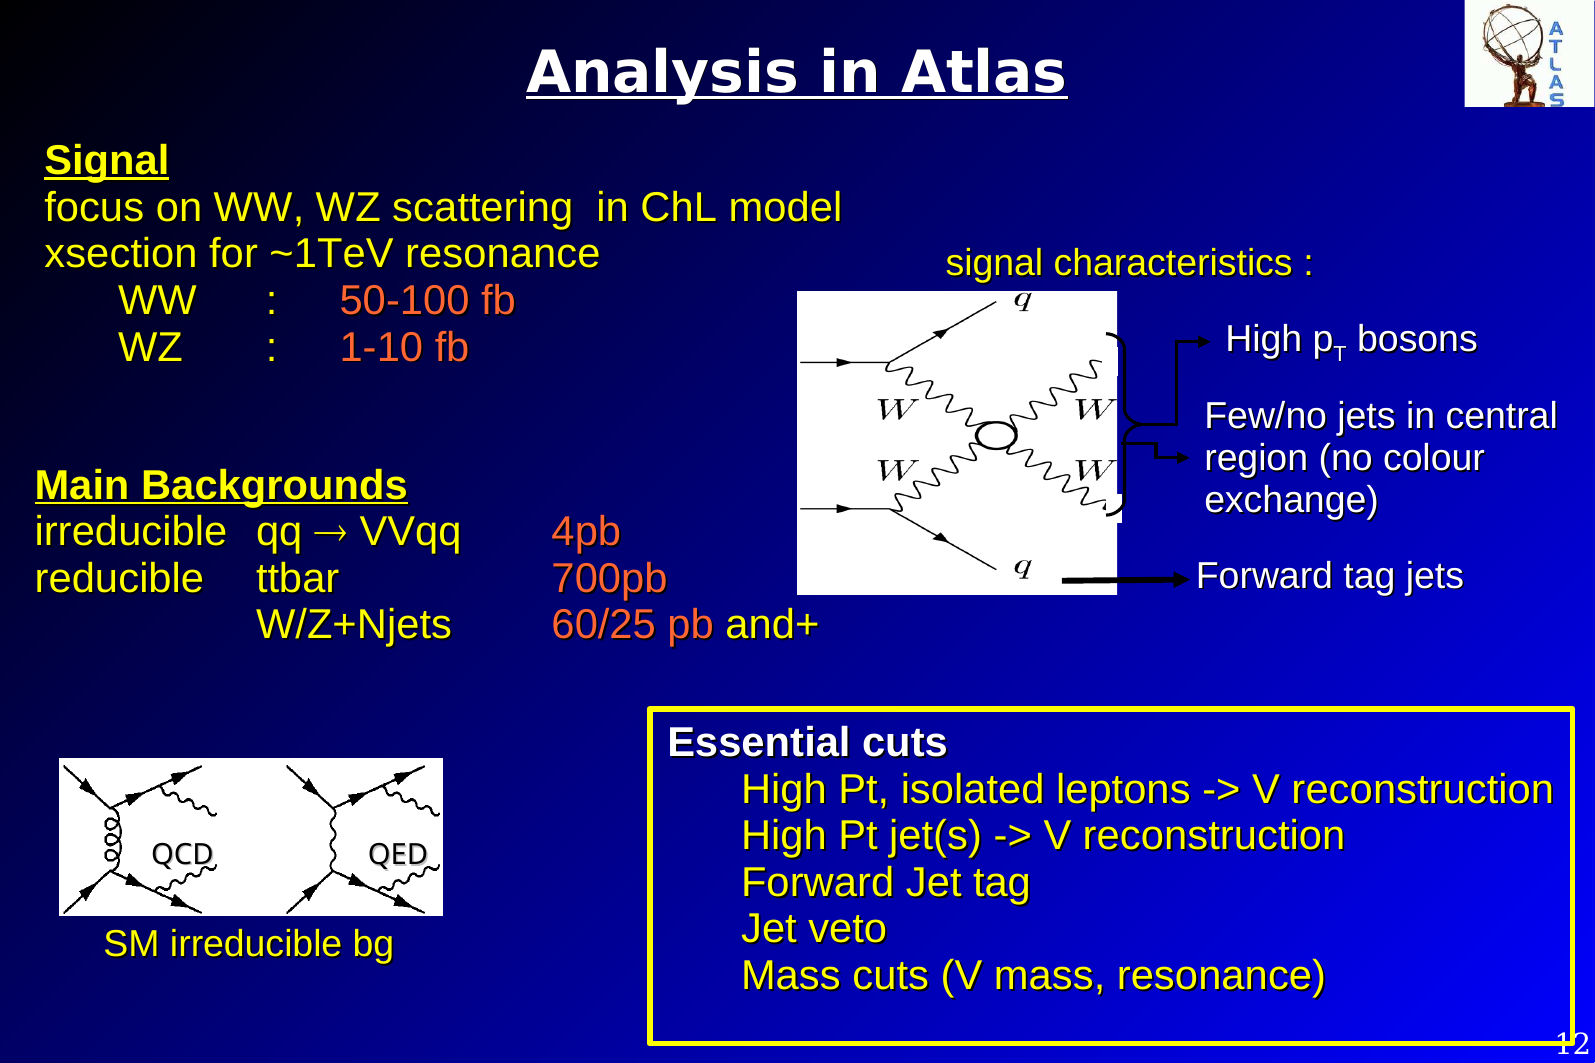

# Analysis in Atlas
Signal
focus on WW, WZ scattering in ChL model
xsection for ~1TeV resonance
	WW	:	50-100 fb
	WZ		:	1-10 fb
signal characteristics :
High pT bosons
Few/no jets in central
region (no colour
exchange)
Forward tag jets
Main Backgrounds
irreducible 	qq  VVqq 		4pb
reducible	ttbar 			700pb
			W/Z+Njets 		60/25 pb and+
Essential cuts
	High Pt, isolated leptons -> V reconstruction
	High Pt jet(s) -> V reconstruction
	Forward Jet tag
	Jet veto
	Mass cuts (V mass, resonance)
QCD
QED
SM irreducible bg
12